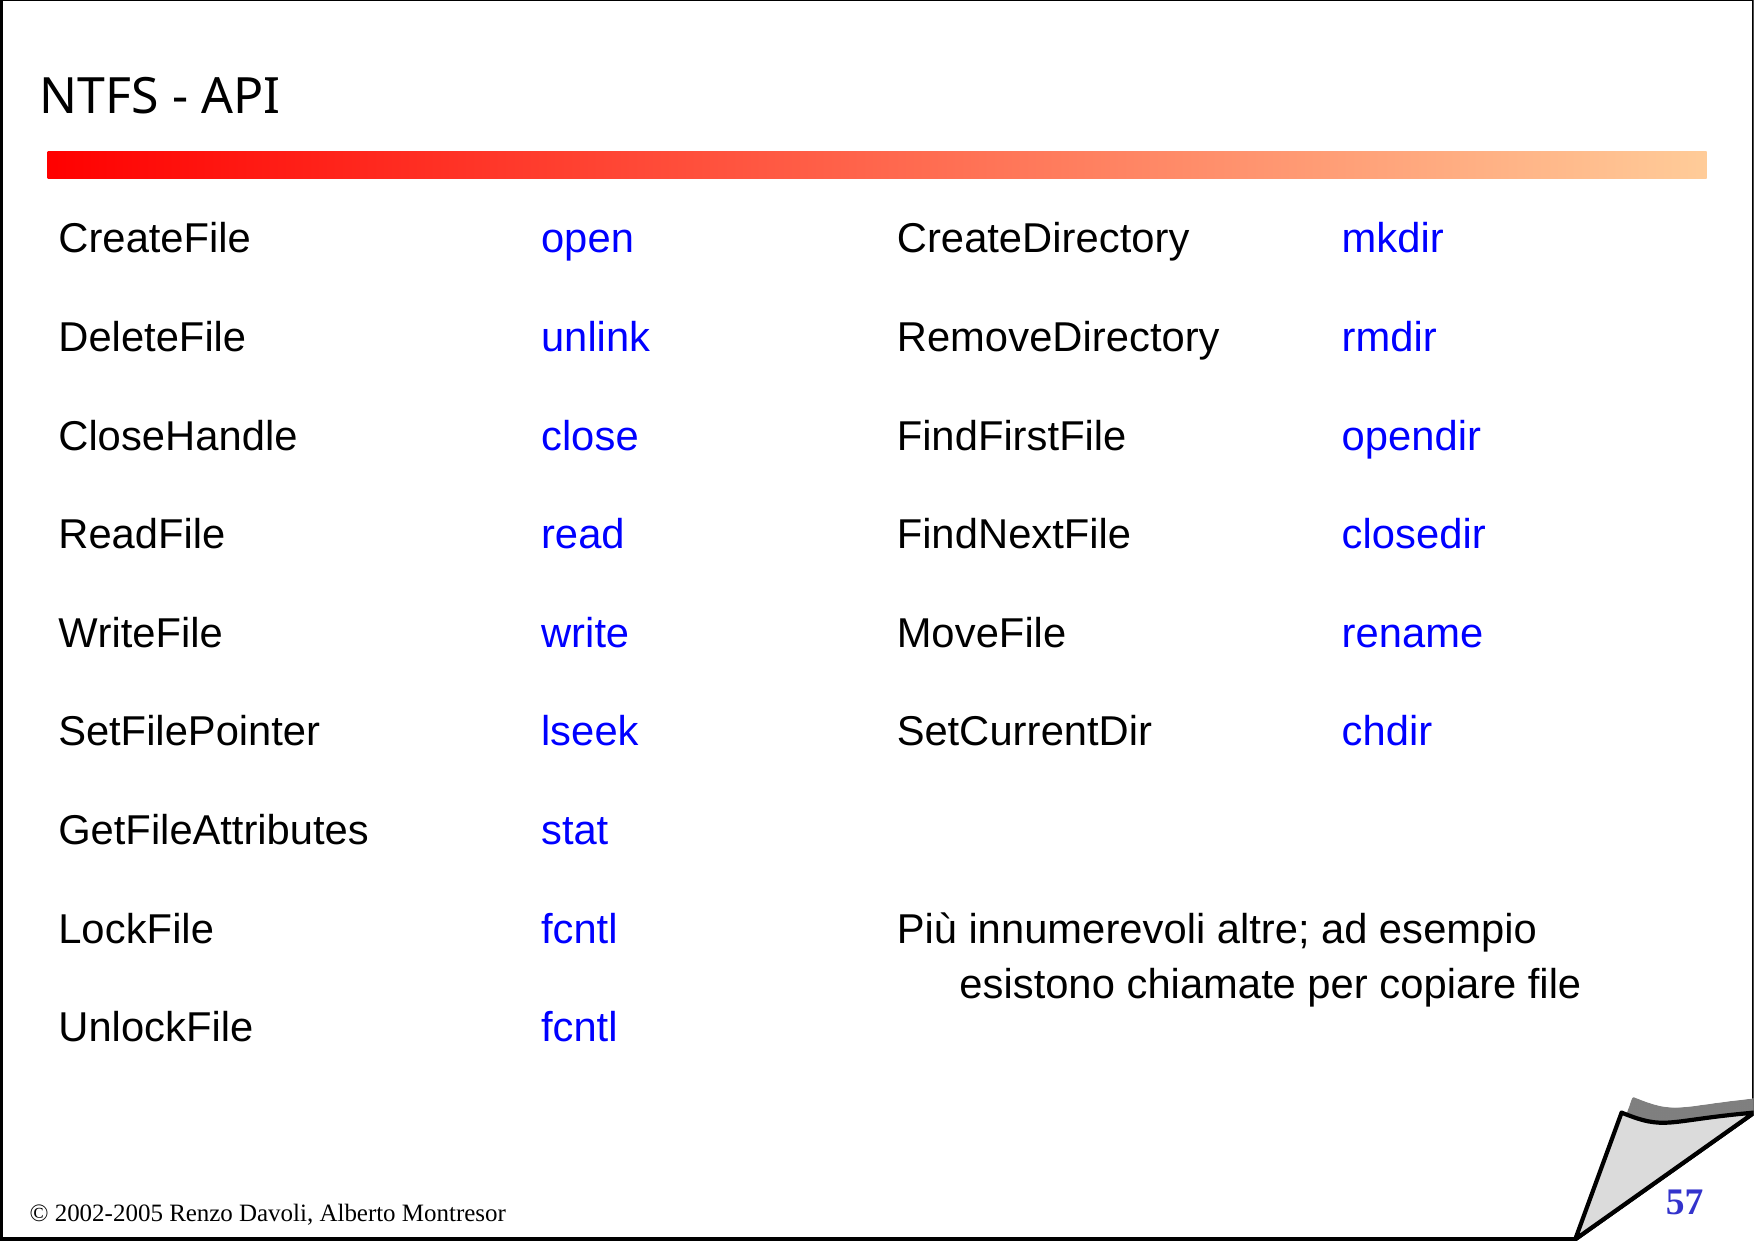

# NTFS - API
CreateFile	open
DeleteFile	unlink
CloseHandle	close
ReadFile	read
WriteFile	write
SetFilePointer	lseek
GetFileAttributes	stat
LockFile	fcntl
UnlockFile	fcntl
CreateDirectory	mkdir
RemoveDirectory	rmdir
FindFirstFile	opendir
FindNextFile	closedir
MoveFile	rename
SetCurrentDir	chdir
Più innumerevoli altre; ad esempio esistono chiamate per copiare file